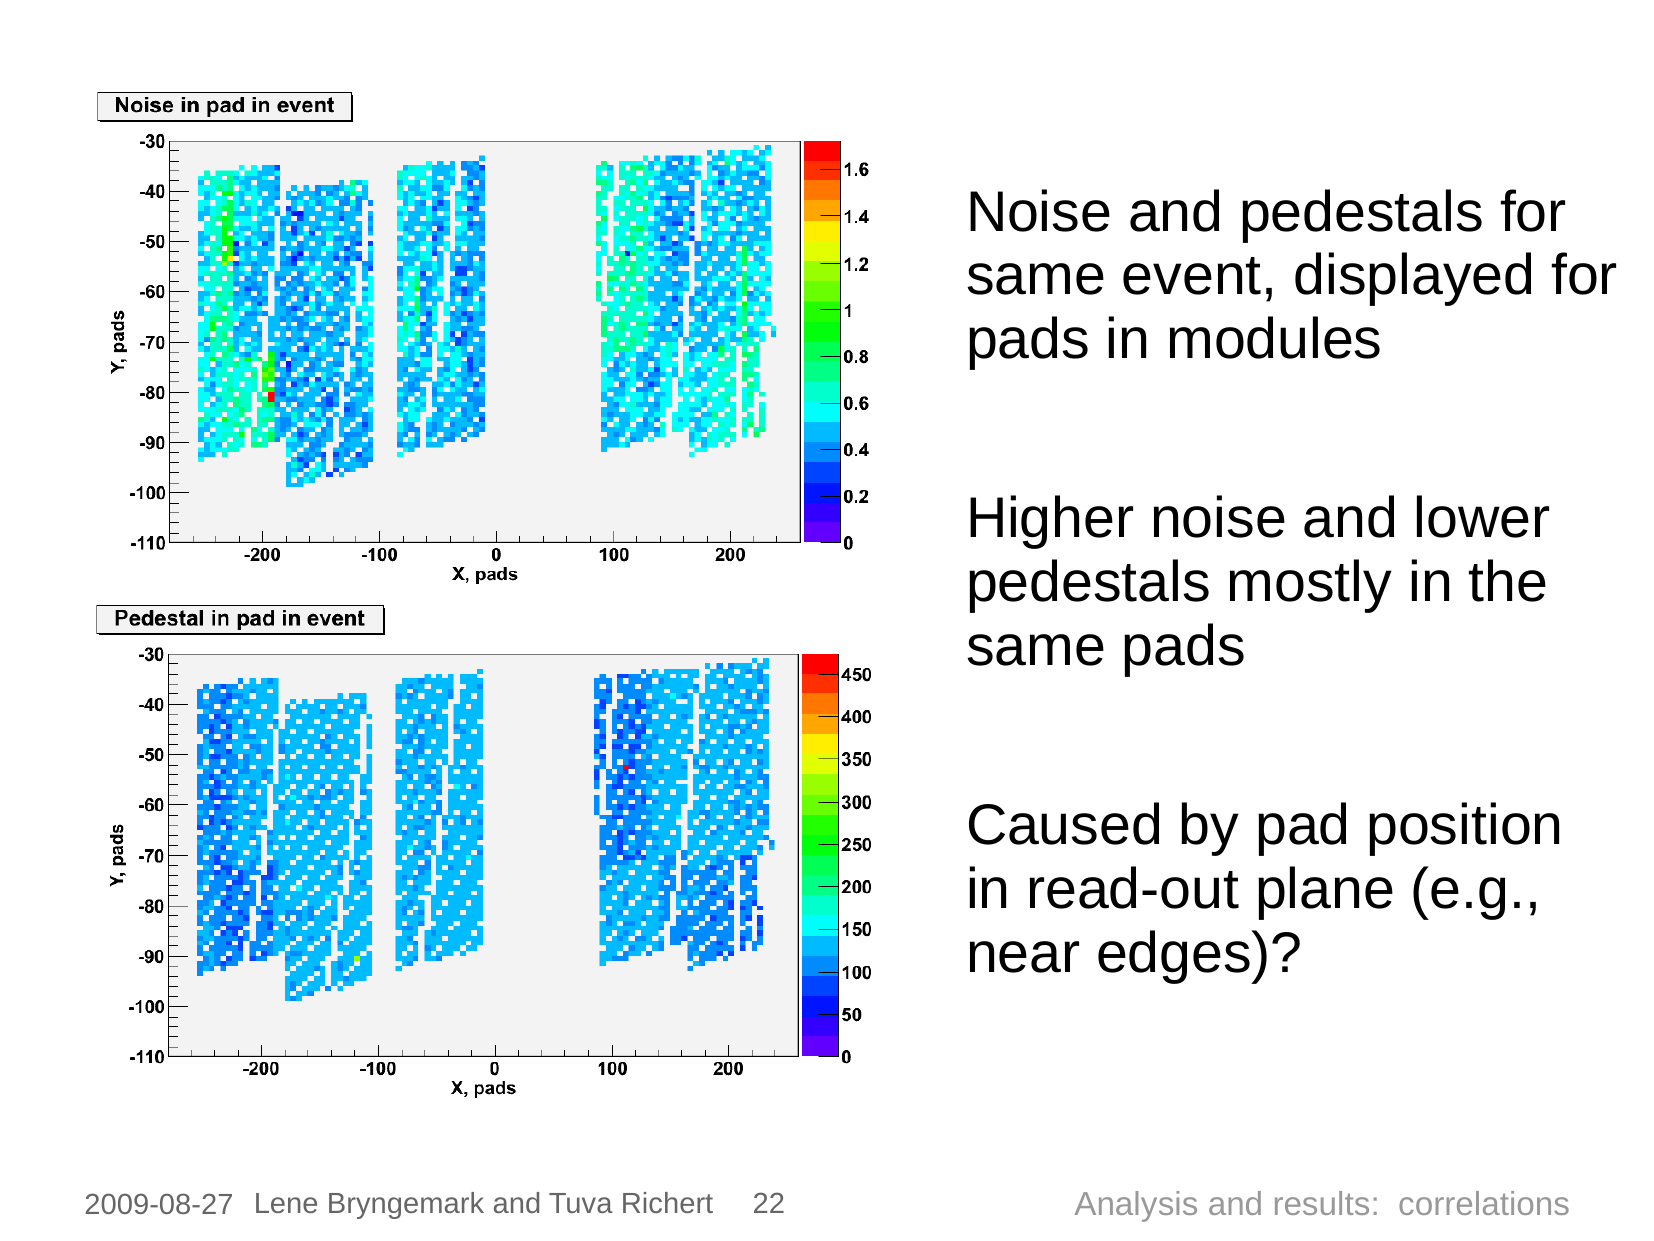

# Noise and pedestals for same event, displayed for pads in modules
Higher noise and lower pedestals mostly in the same pads
Caused by pad position in read-out plane (e.g., near edges)?
Analysis and results: correlations
Lene Bryngemark and Tuva Richert
22
2009-08-27